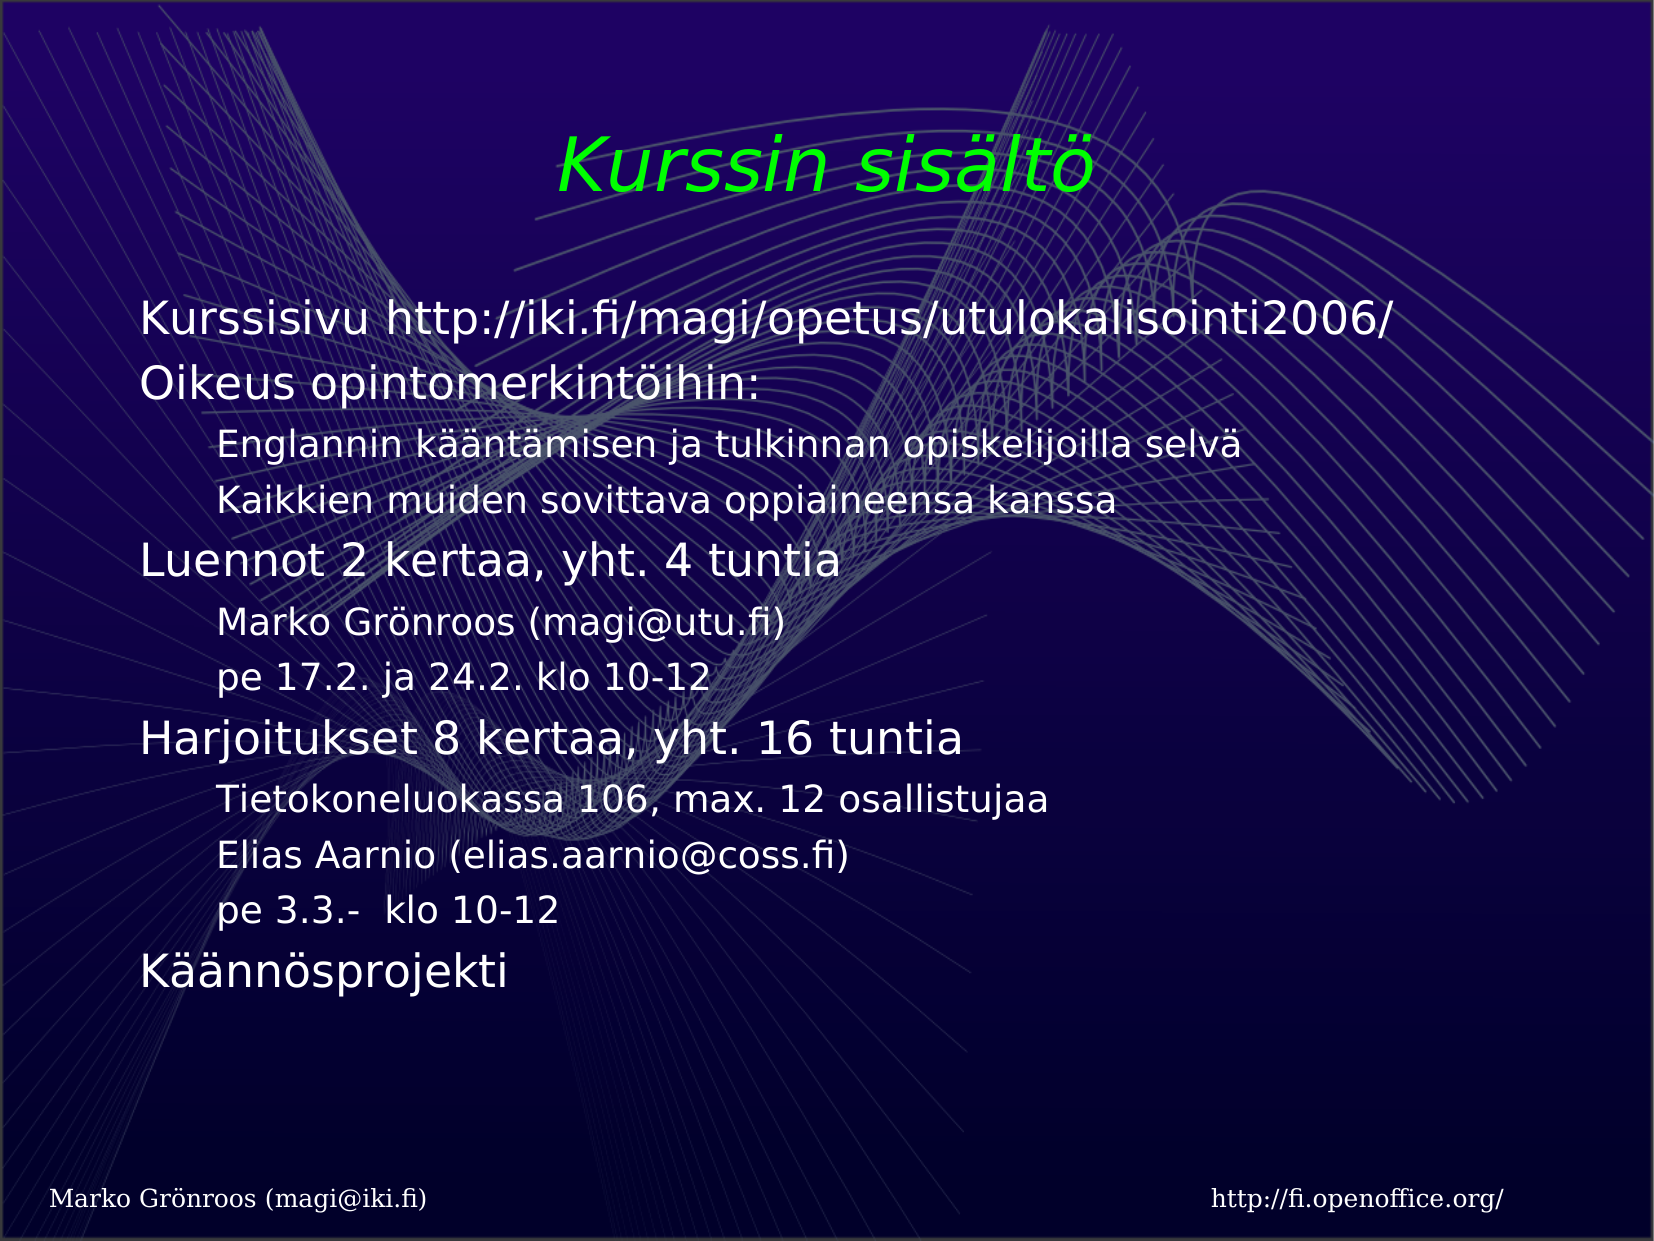

# Kurssin sisältö
Kurssisivu http://iki.fi/magi/opetus/utulokalisointi2006/
Oikeus opintomerkintöihin:
Englannin kääntämisen ja tulkinnan opiskelijoilla selvä
Kaikkien muiden sovittava oppiaineensa kanssa
Luennot 2 kertaa, yht. 4 tuntia
Marko Grönroos (magi@utu.fi)
pe 17.2. ja 24.2. klo 10-12
Harjoitukset 8 kertaa, yht. 16 tuntia
Tietokoneluokassa 106, max. 12 osallistujaa
Elias Aarnio (elias.aarnio@coss.fi)
pe 3.3.- klo 10-12
Käännösprojekti